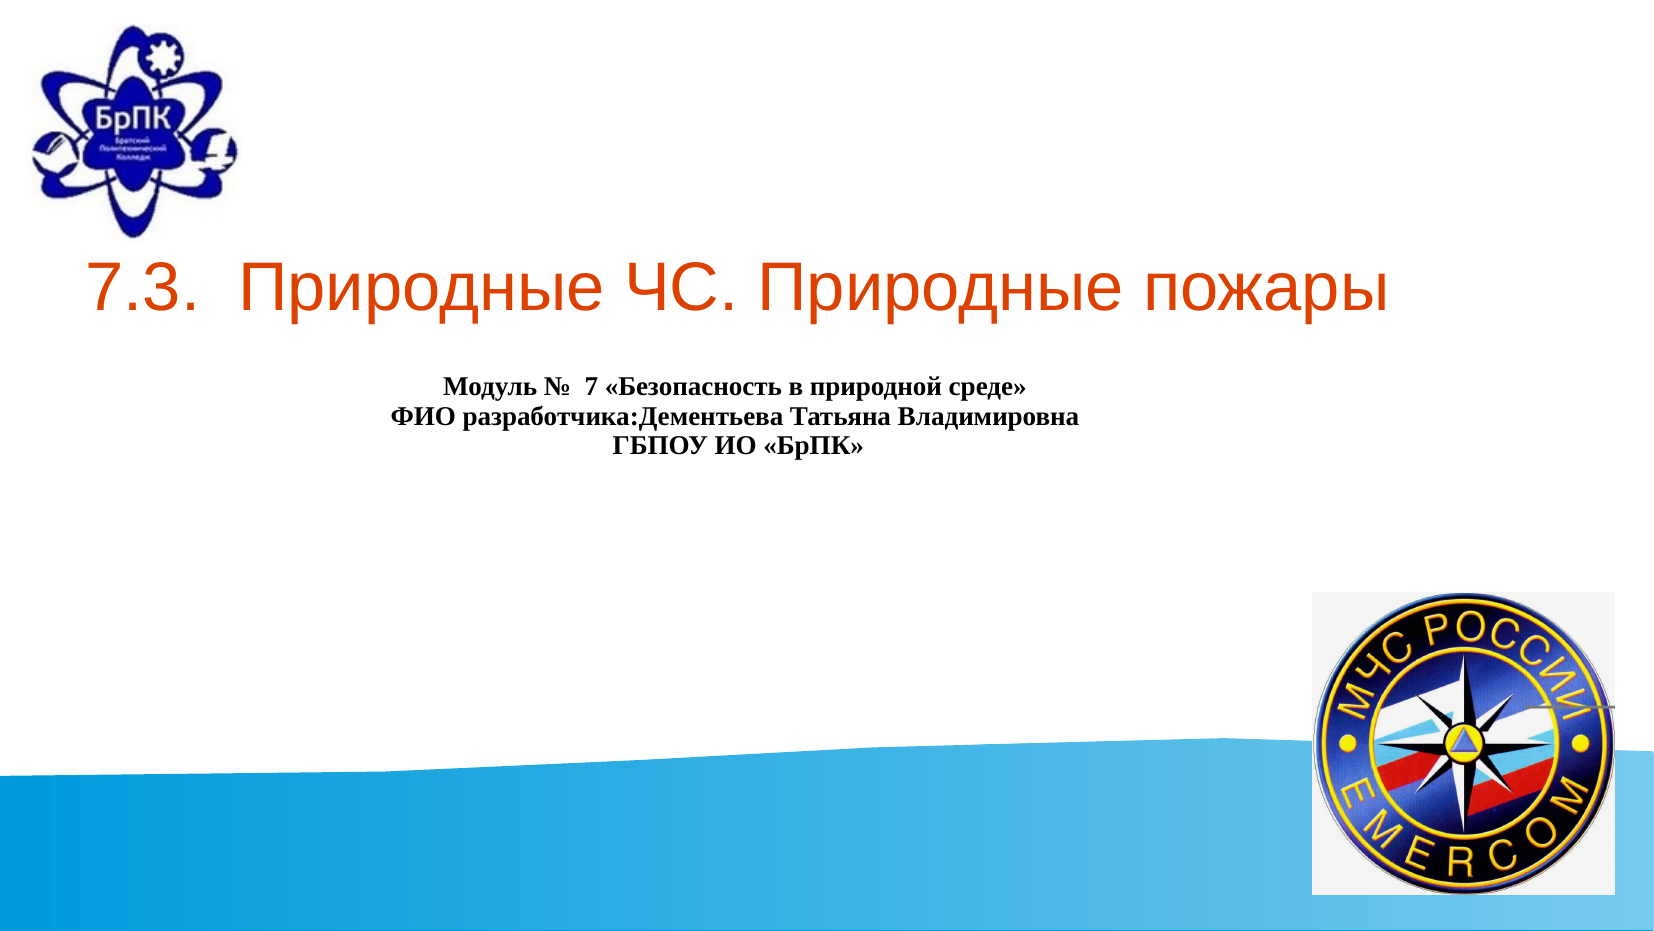

# 7.3. Природные ЧС. Природные пожары Модуль № 7 «Безопасность в природной среде» ФИО разработчика:Дементьева Татьяна Владимировна ГБПОУ ИО «БрПК»